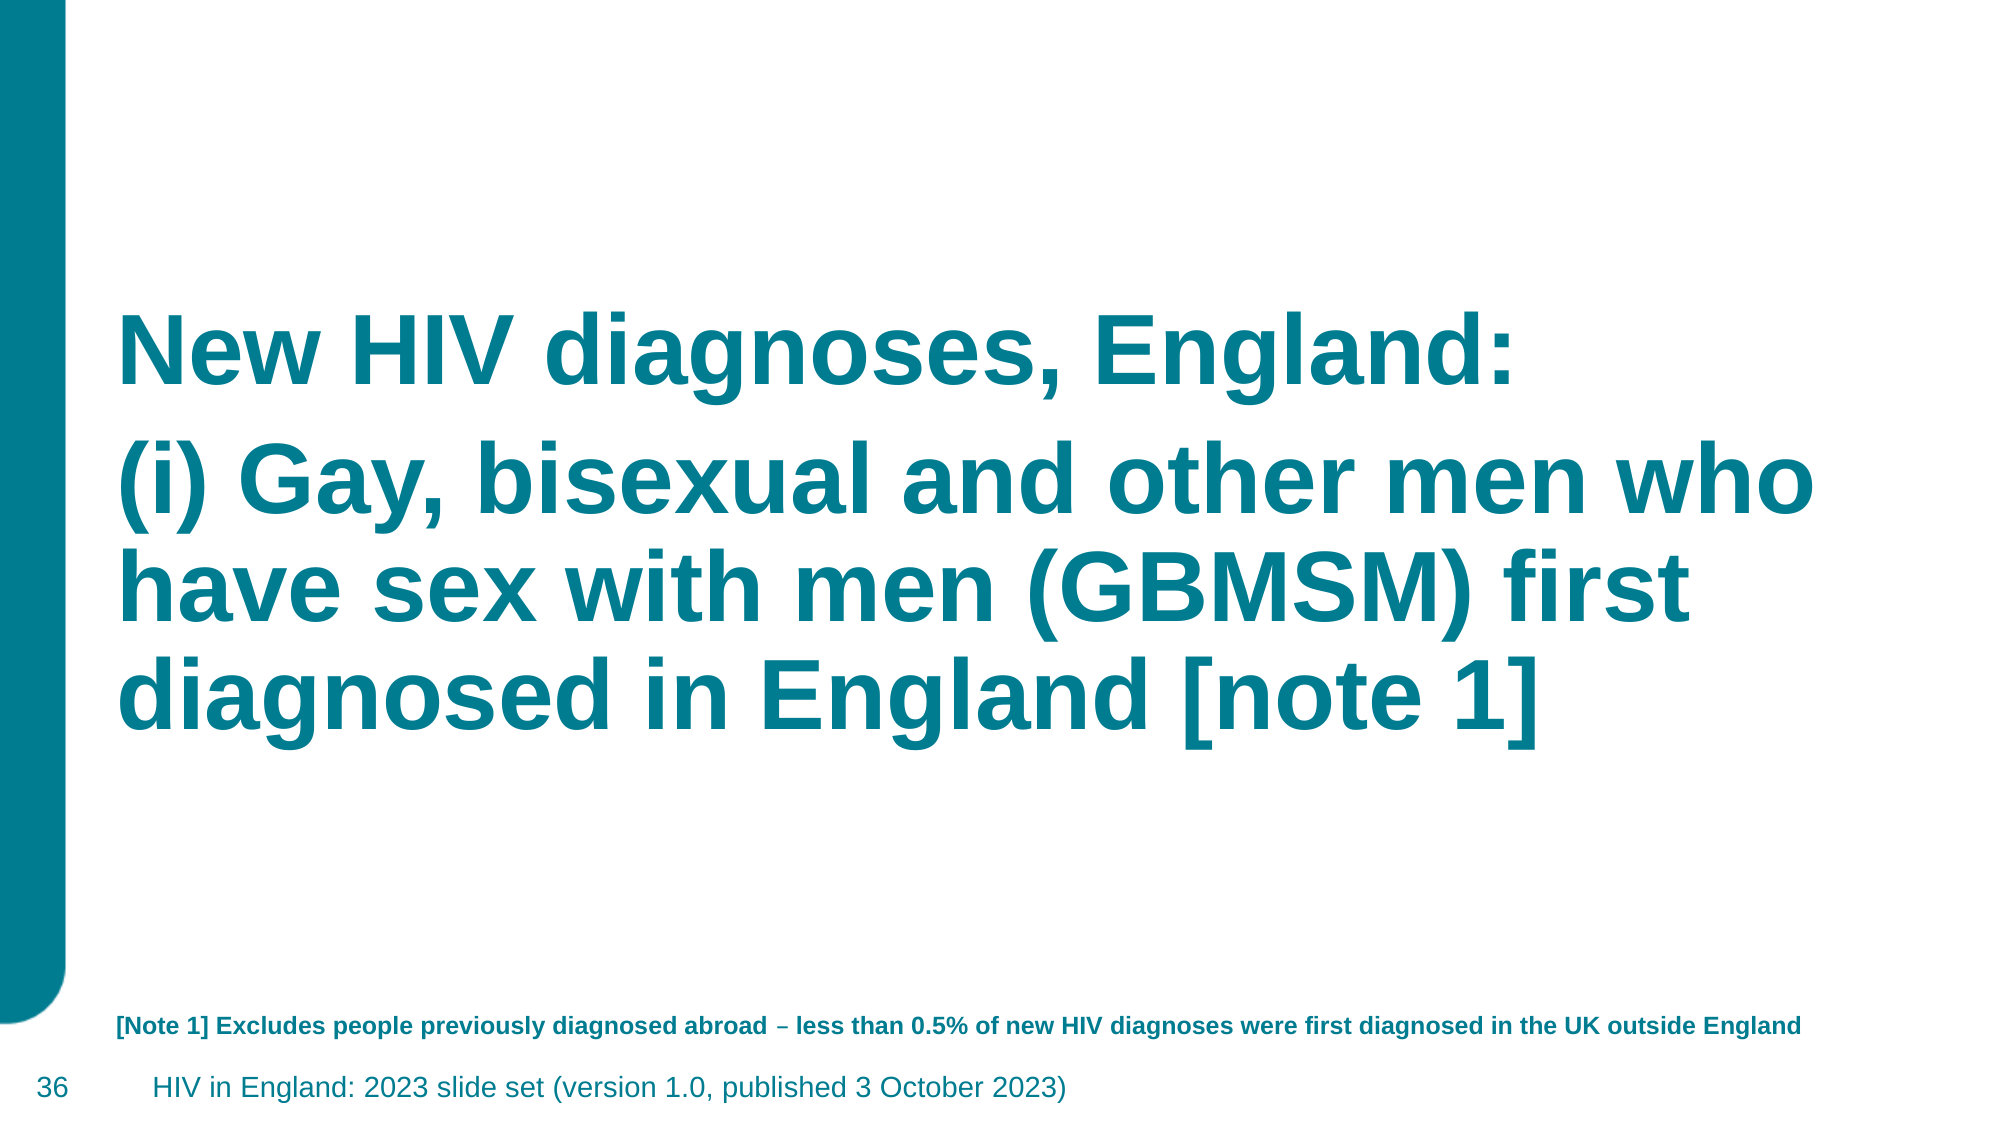

# New HIV diagnoses, England:
(i) Gay, bisexual and other men who have sex with men (GBMSM) first diagnosed in England [note 1]
[Note 1] Excludes people previously diagnosed abroad – less than 0.5% of new HIV diagnoses were first diagnosed in the UK outside England
36
HIV in England: 2023 slide set (version 1.0, published 3 October 2023)